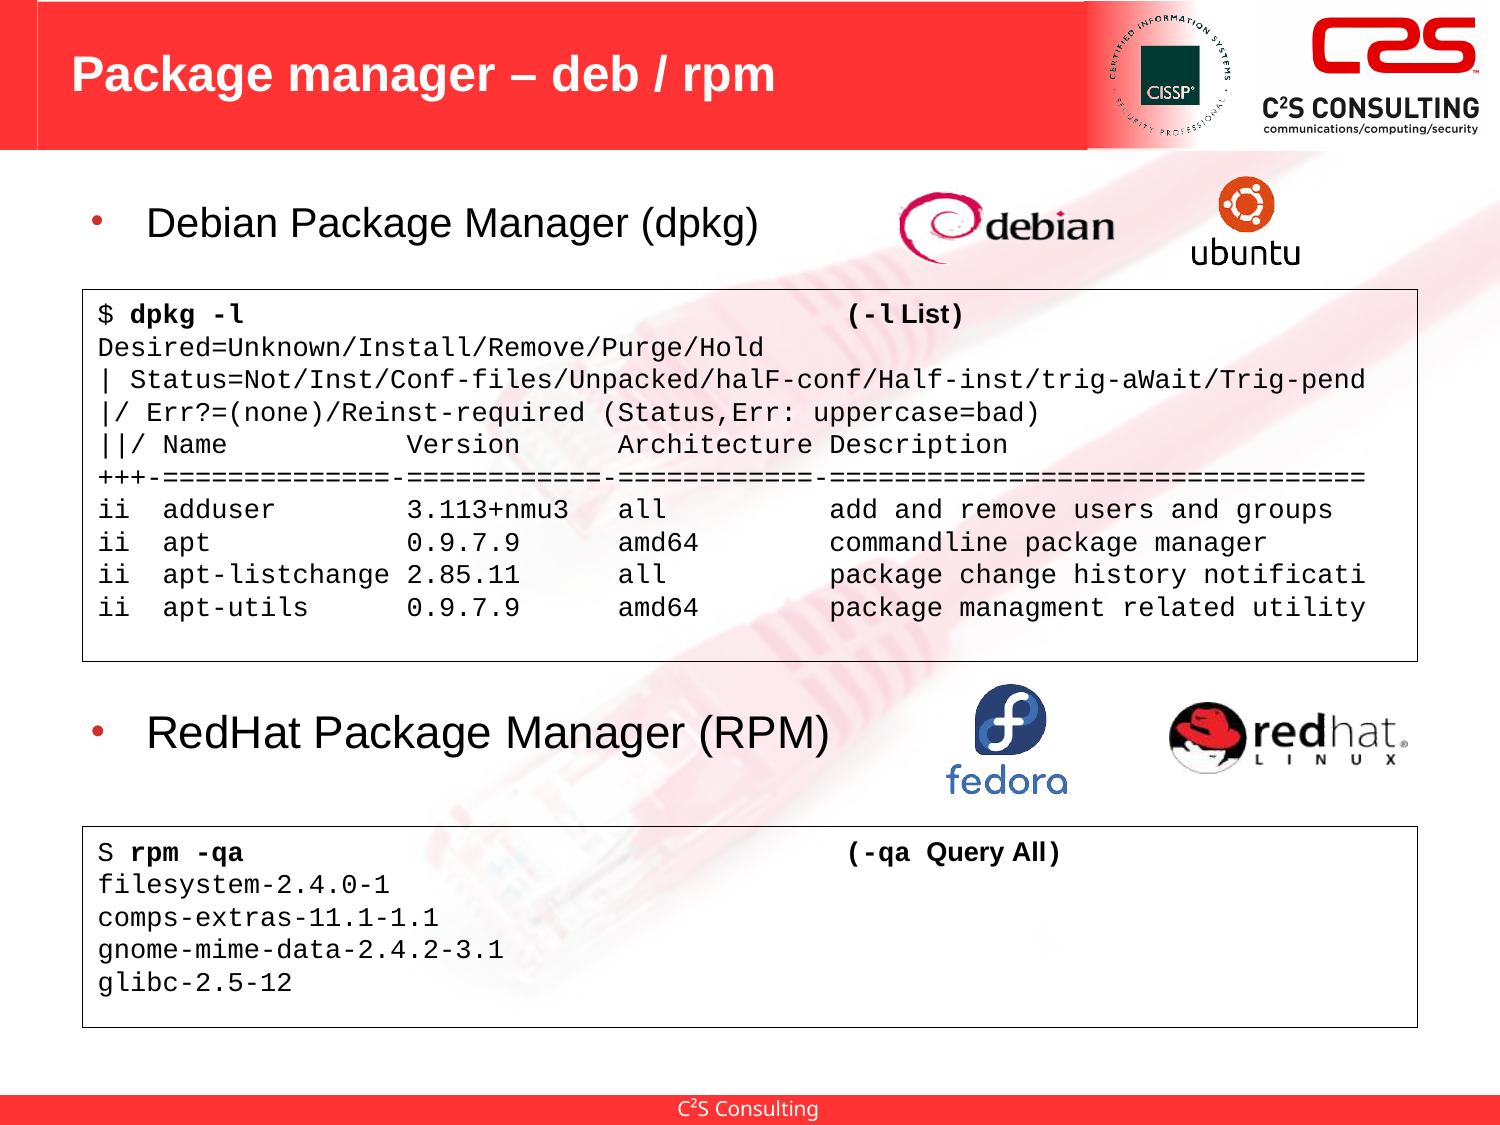

# Package manager – deb / rpm
Debian Package Manager (dpkg)
$ dpkg -l (-l List)
Desired=Unknown/Install/Remove/Purge/Hold
| Status=Not/Inst/Conf-files/Unpacked/halF-conf/Half-inst/trig-aWait/Trig-pend
|/ Err?=(none)/Reinst-required (Status,Err: uppercase=bad)
||/ Name Version Architecture Description
+++-==============-============-============-=================================
ii adduser 3.113+nmu3 all add and remove users and groups
ii apt 0.9.7.9 amd64 commandline package manager
ii apt-listchange 2.85.11 all package change history notificati
ii apt-utils 0.9.7.9 amd64 package managment related utility
RedHat Package Manager (RPM)
S rpm -qa (-qa Query All)
filesystem-2.4.0-1
comps-extras-11.1-1.1
gnome-mime-data-2.4.2-3.1
glibc-2.5-12